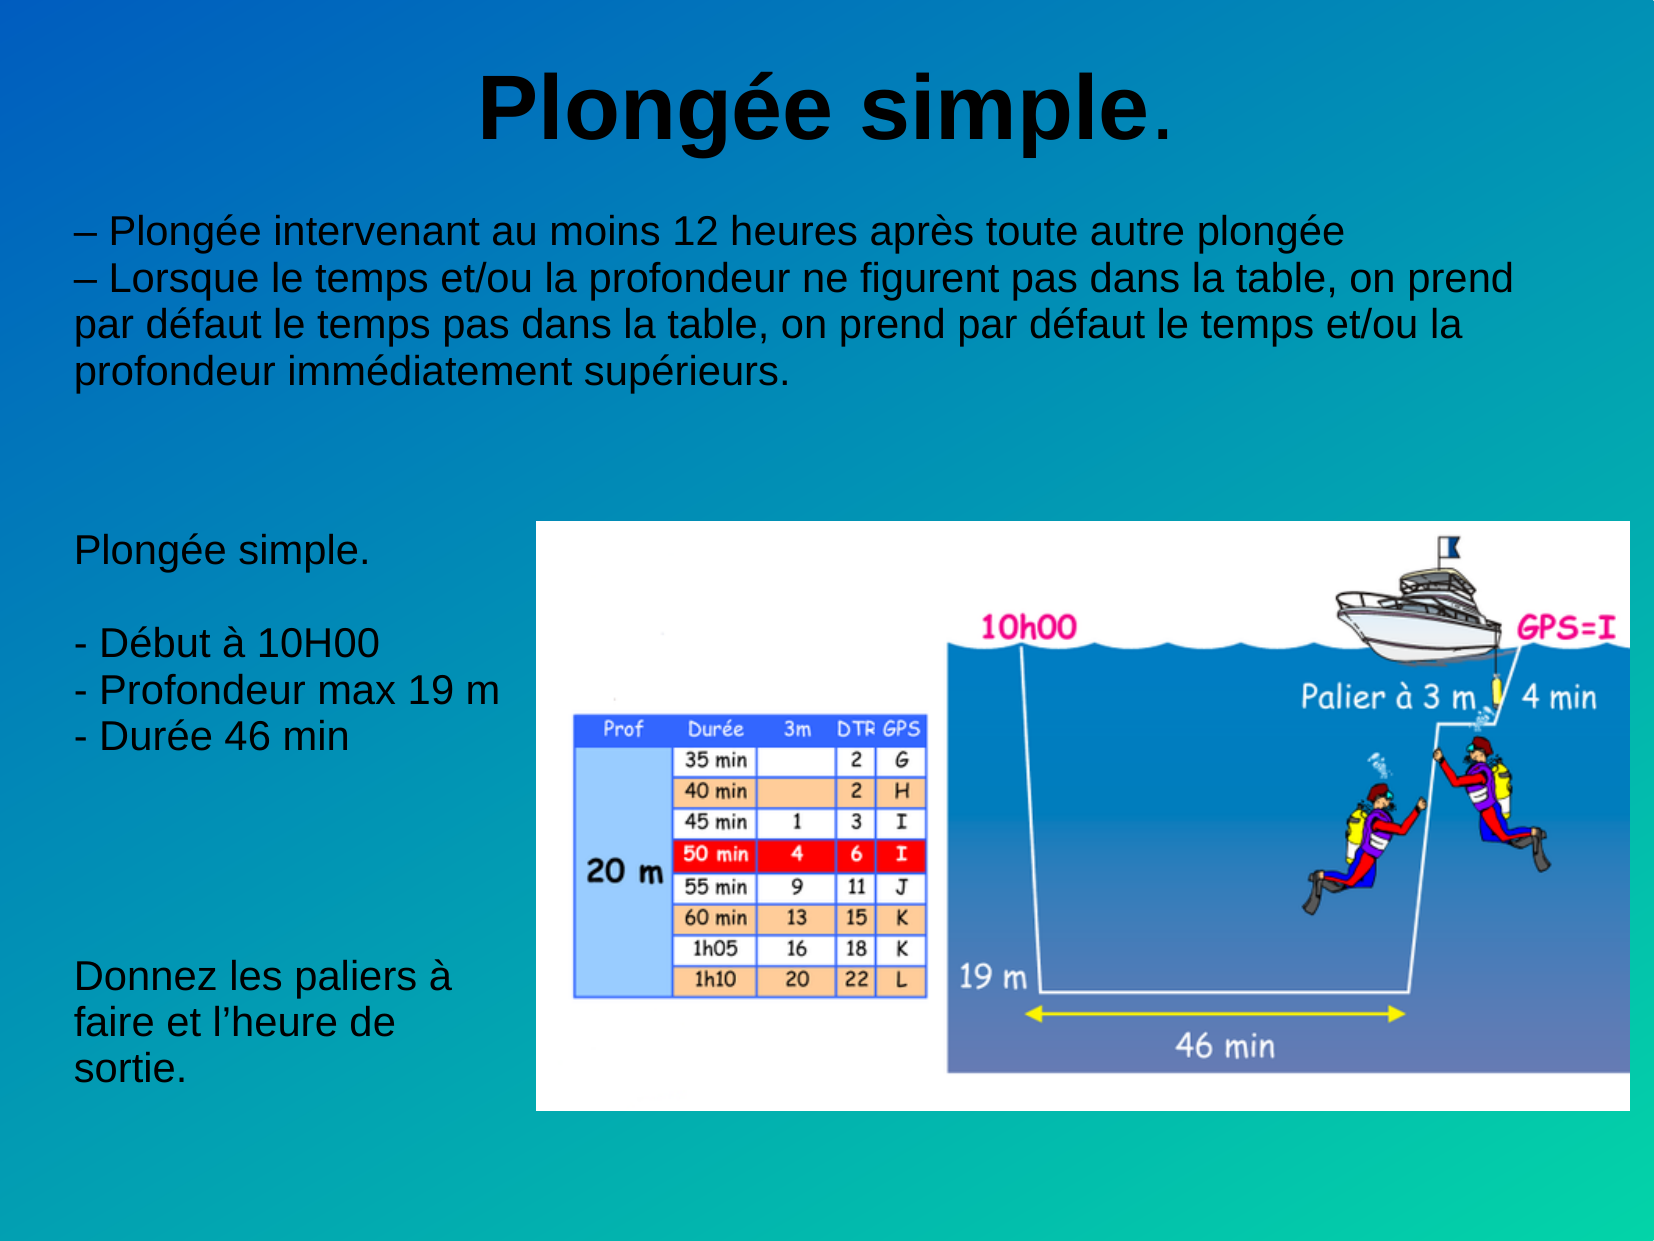

# Plongée simple.
– Plongée intervenant au moins 12 heures après toute autre plongée
– Lorsque le temps et/ou la profondeur ne figurent pas dans la table, on prend par défaut le temps pas dans la table, on prend par défaut le temps et/ou la profondeur immédiatement supérieurs.
Plongée simple.
- Début à 10H00
- Profondeur max 19 m
- Durée 46 min
Donnez les paliers à faire et l’heure de sortie.